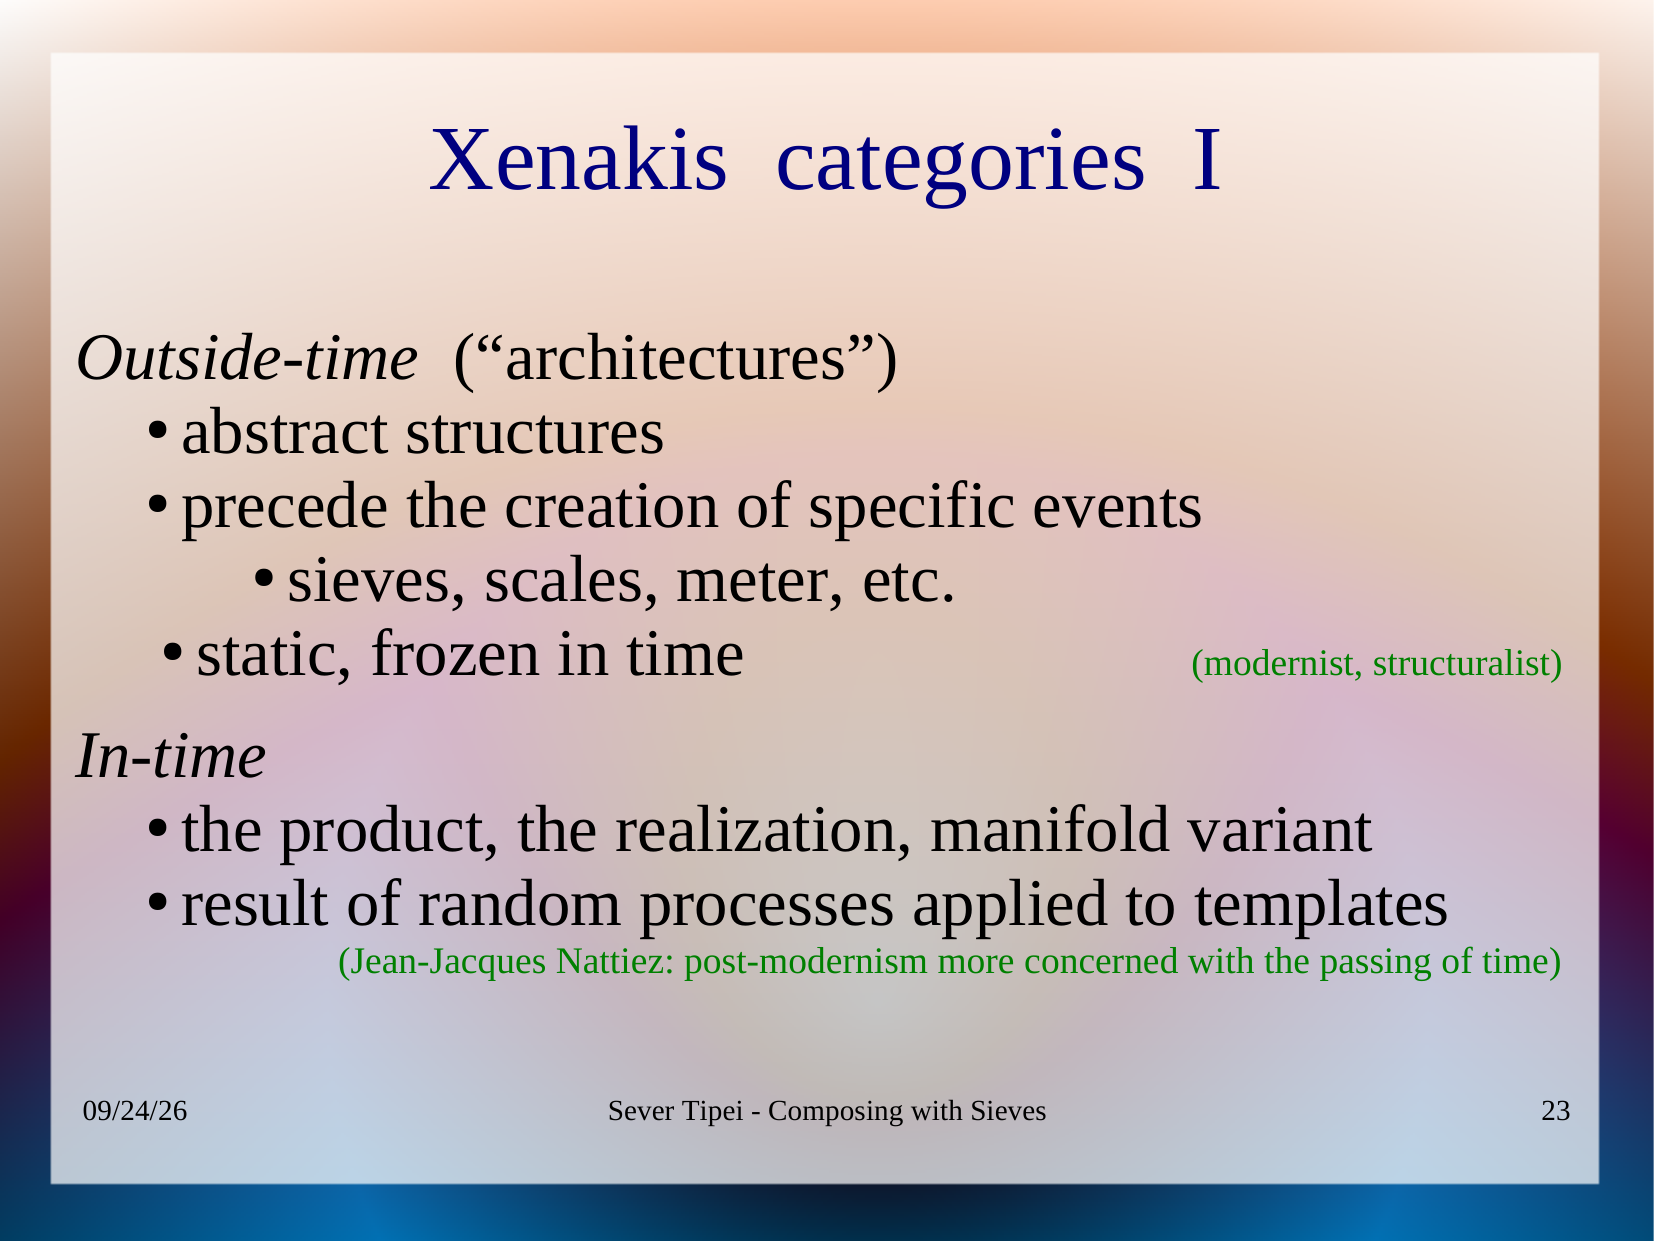

# Xenakis categories I
Outside-time (“architectures”)
abstract structures
precede the creation of specific events
sieves, scales, meter, etc.
static, frozen in time			 (modernist, structuralist)
In-time
the product, the realization, manifold variant
result of random processes applied to templates
(Jean-Jacques Nattiez: post-modernism more concerned with the passing of time)
Sever Tipei - Composing with Sieves
23